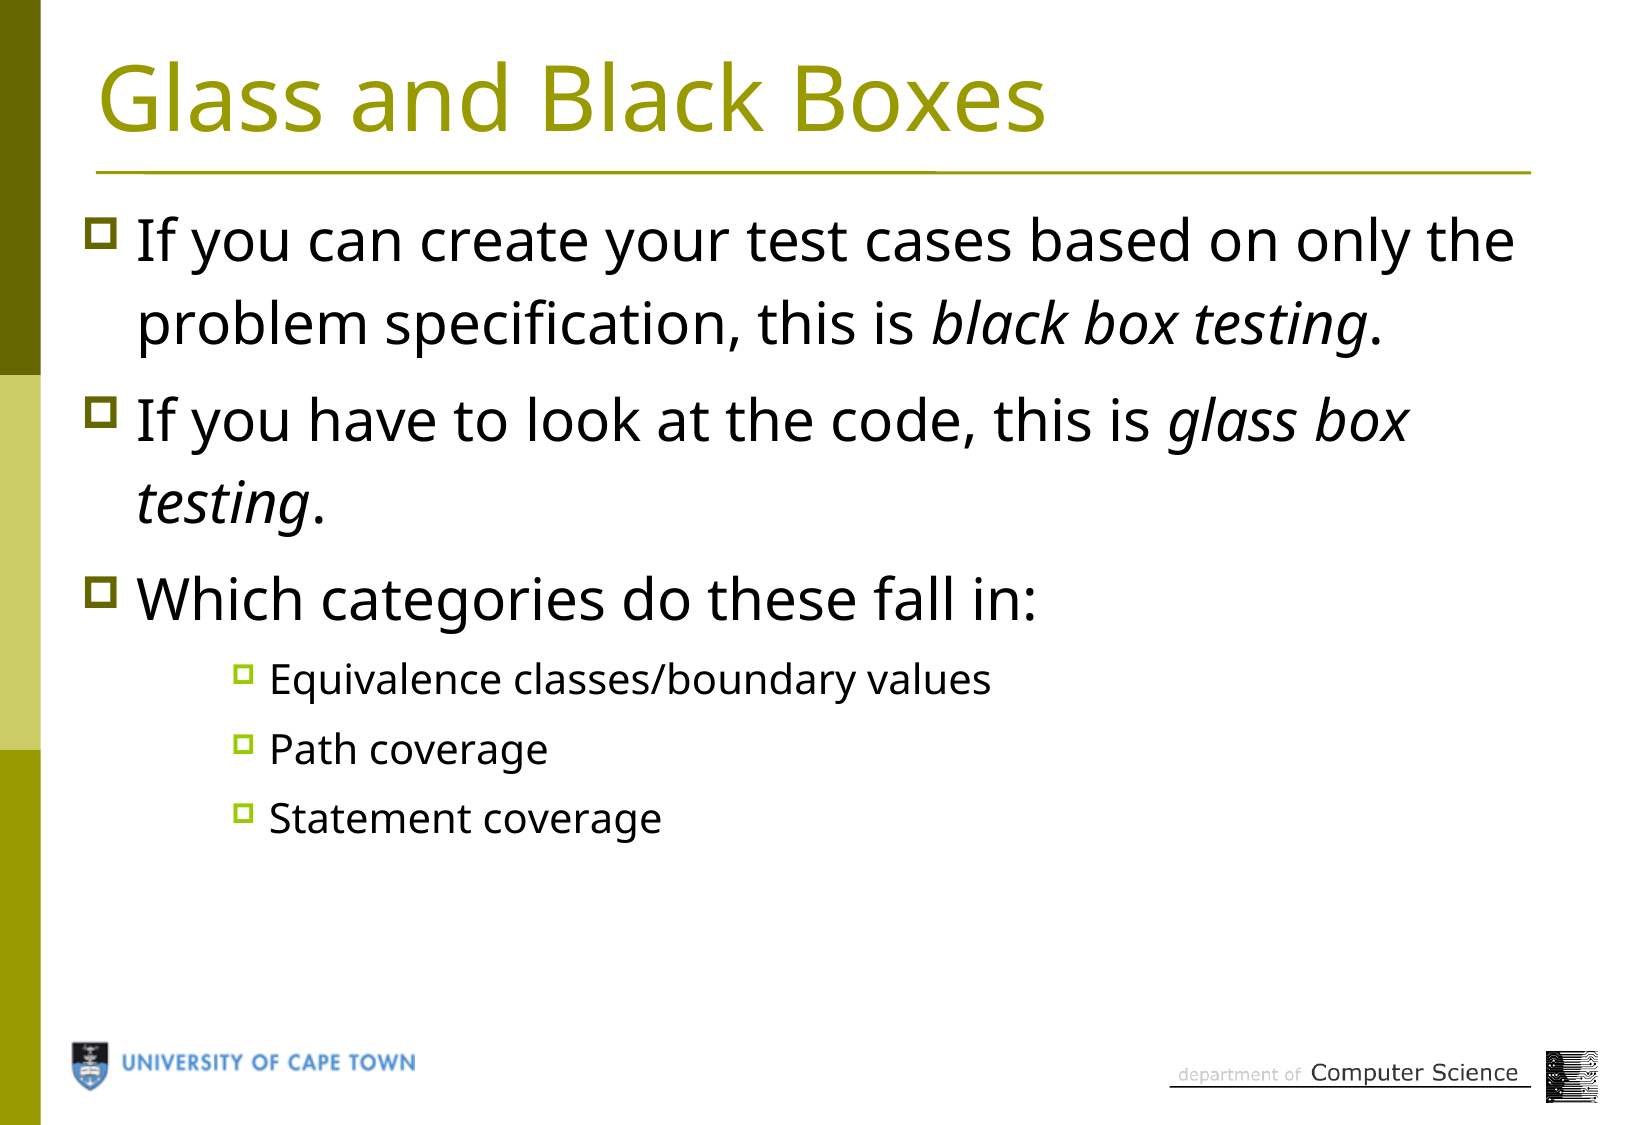

# Glass and Black Boxes
If you can create your test cases based on only the problem specification, this is black box testing.
If you have to look at the code, this is glass box testing.
Which categories do these fall in:
Equivalence classes/boundary values
Path coverage
Statement coverage